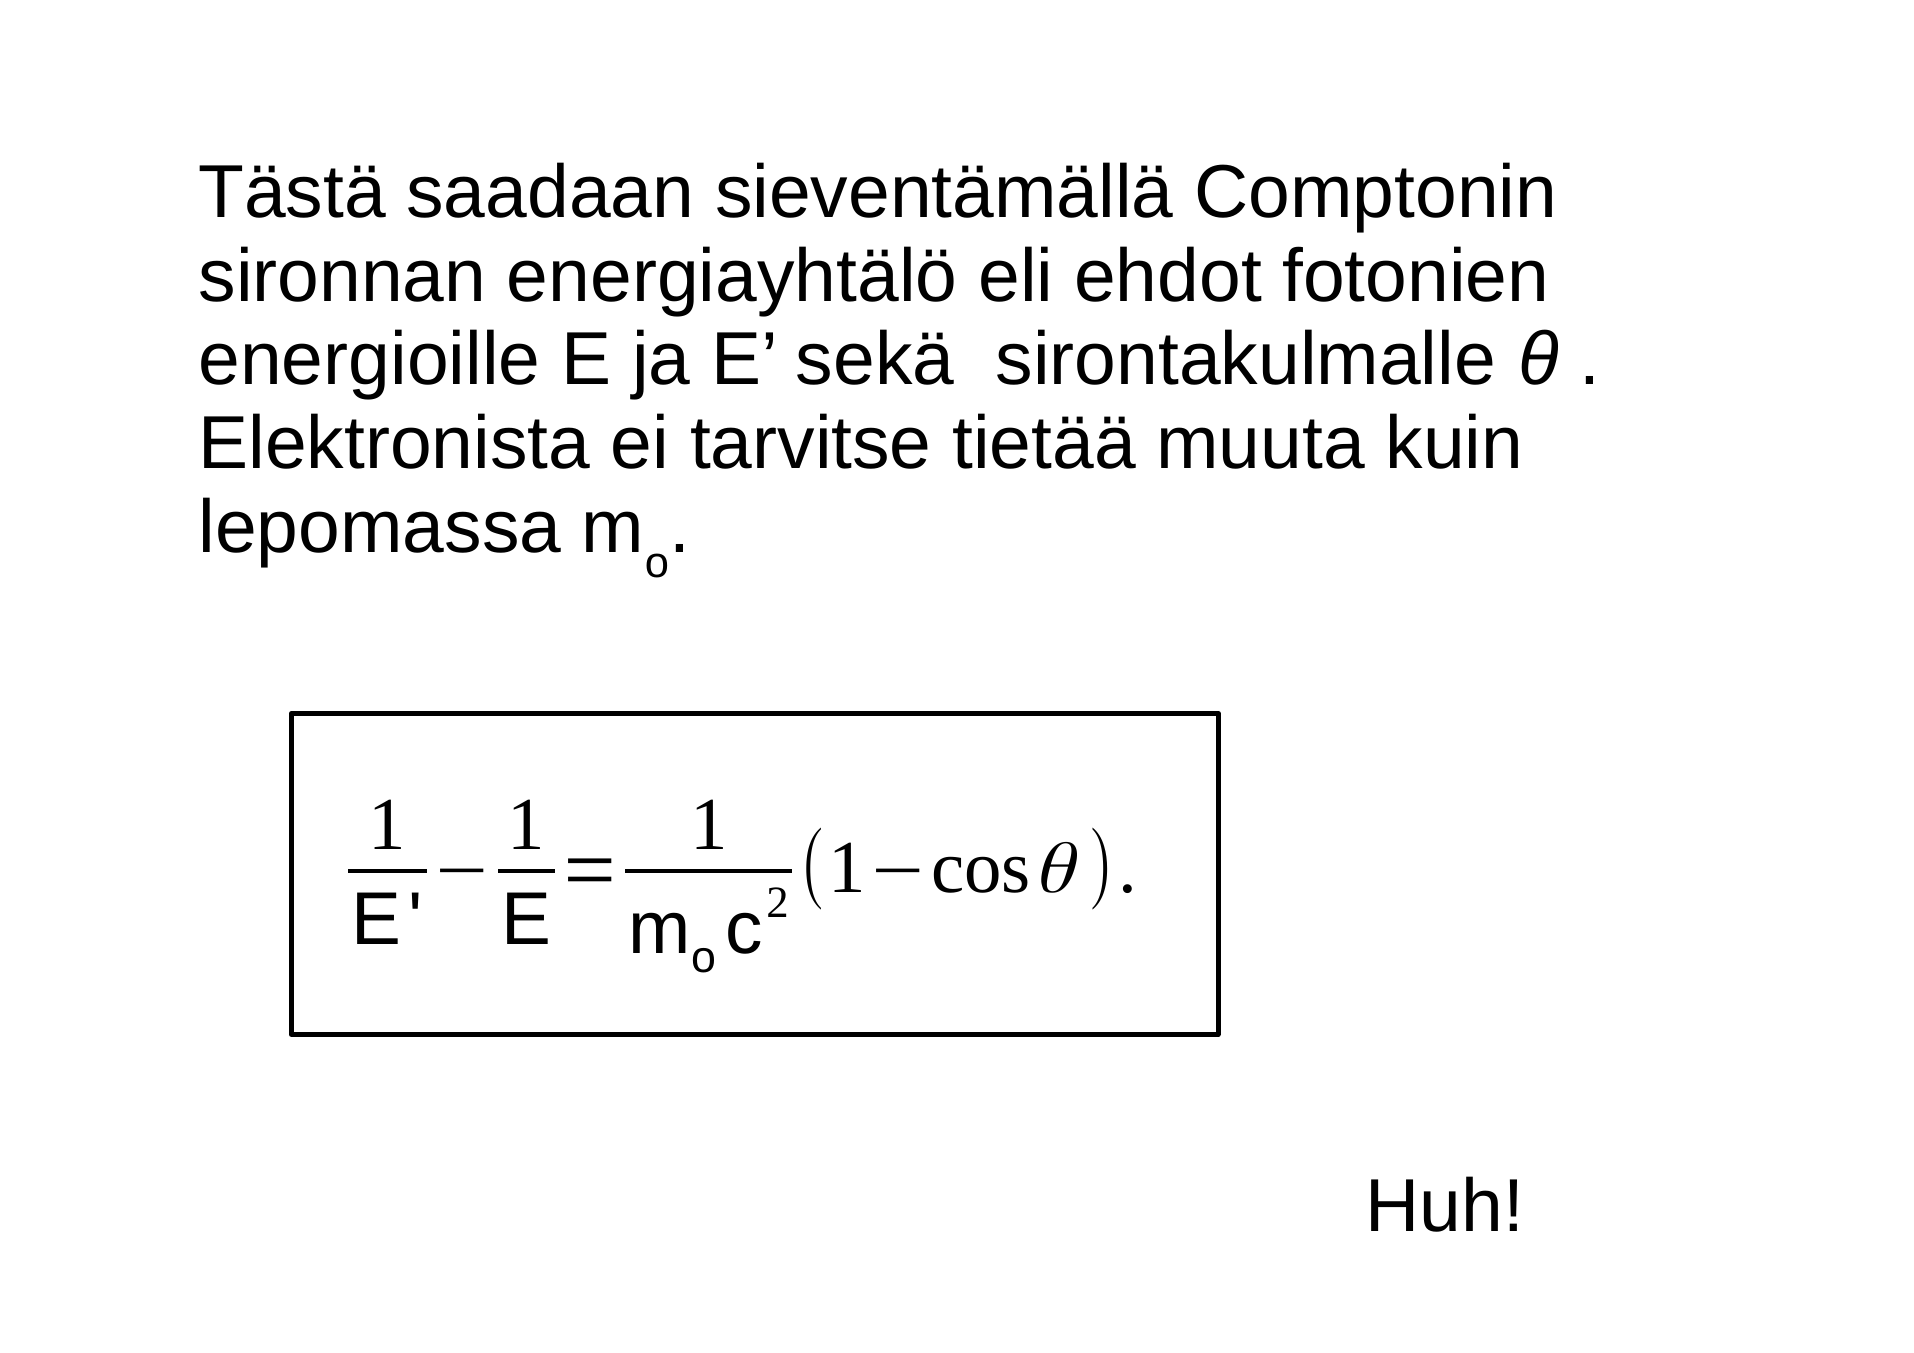

Tästä saadaan sieventämällä Comptonin sironnan energiayhtälö eli ehdot fotonien energioille E ja E’ sekä sirontakulmalle θ . Elektronista ei tarvitse tietää muuta kuin lepomassa mo.
Huh!